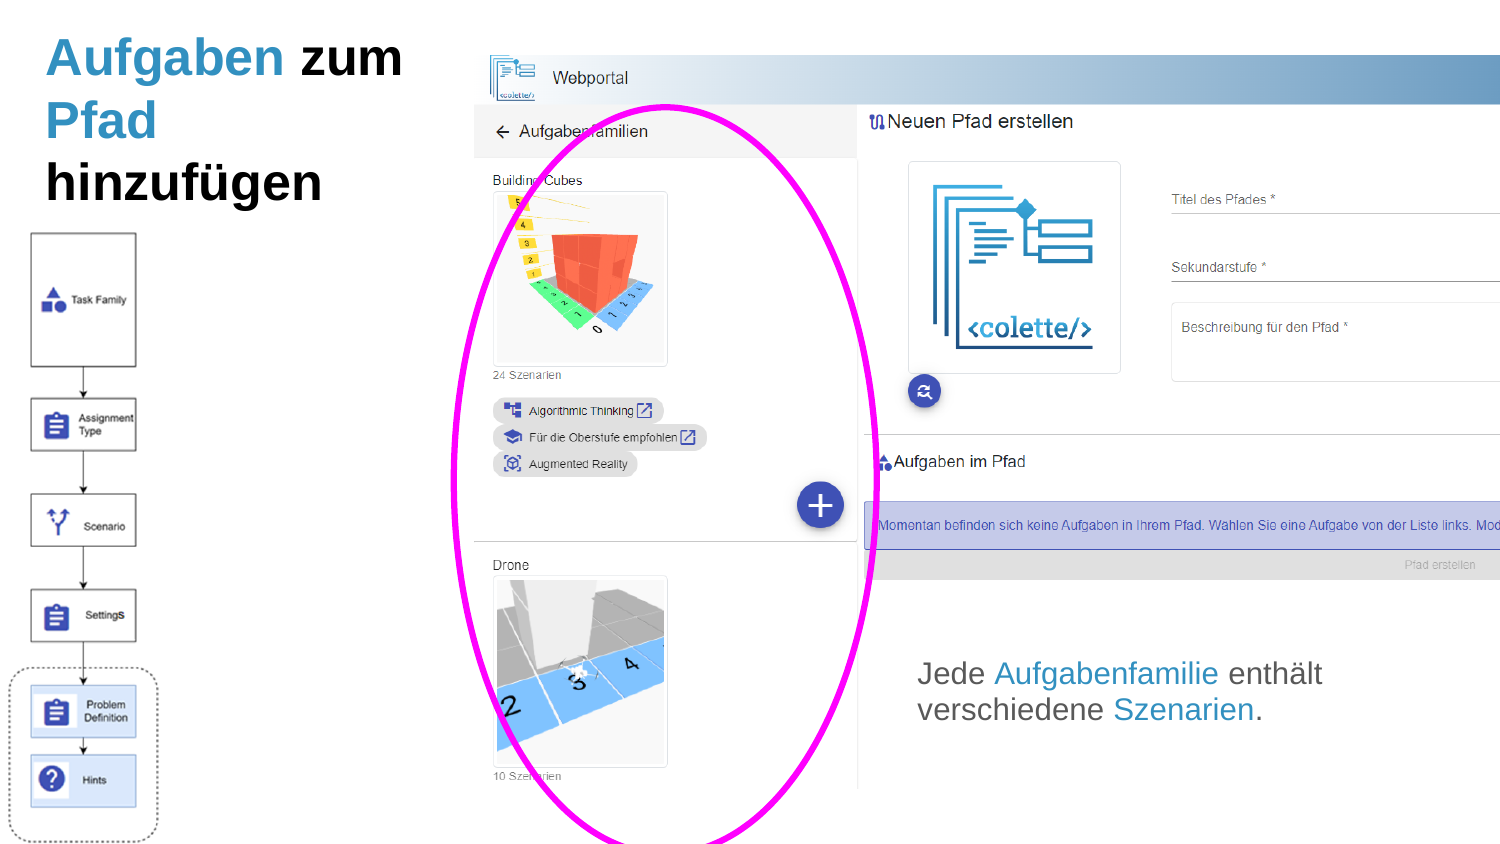

# Aufgaben zum Pfad hinzufügen
Jede Aufgabenfamilie enthält verschiedene Szenarien.